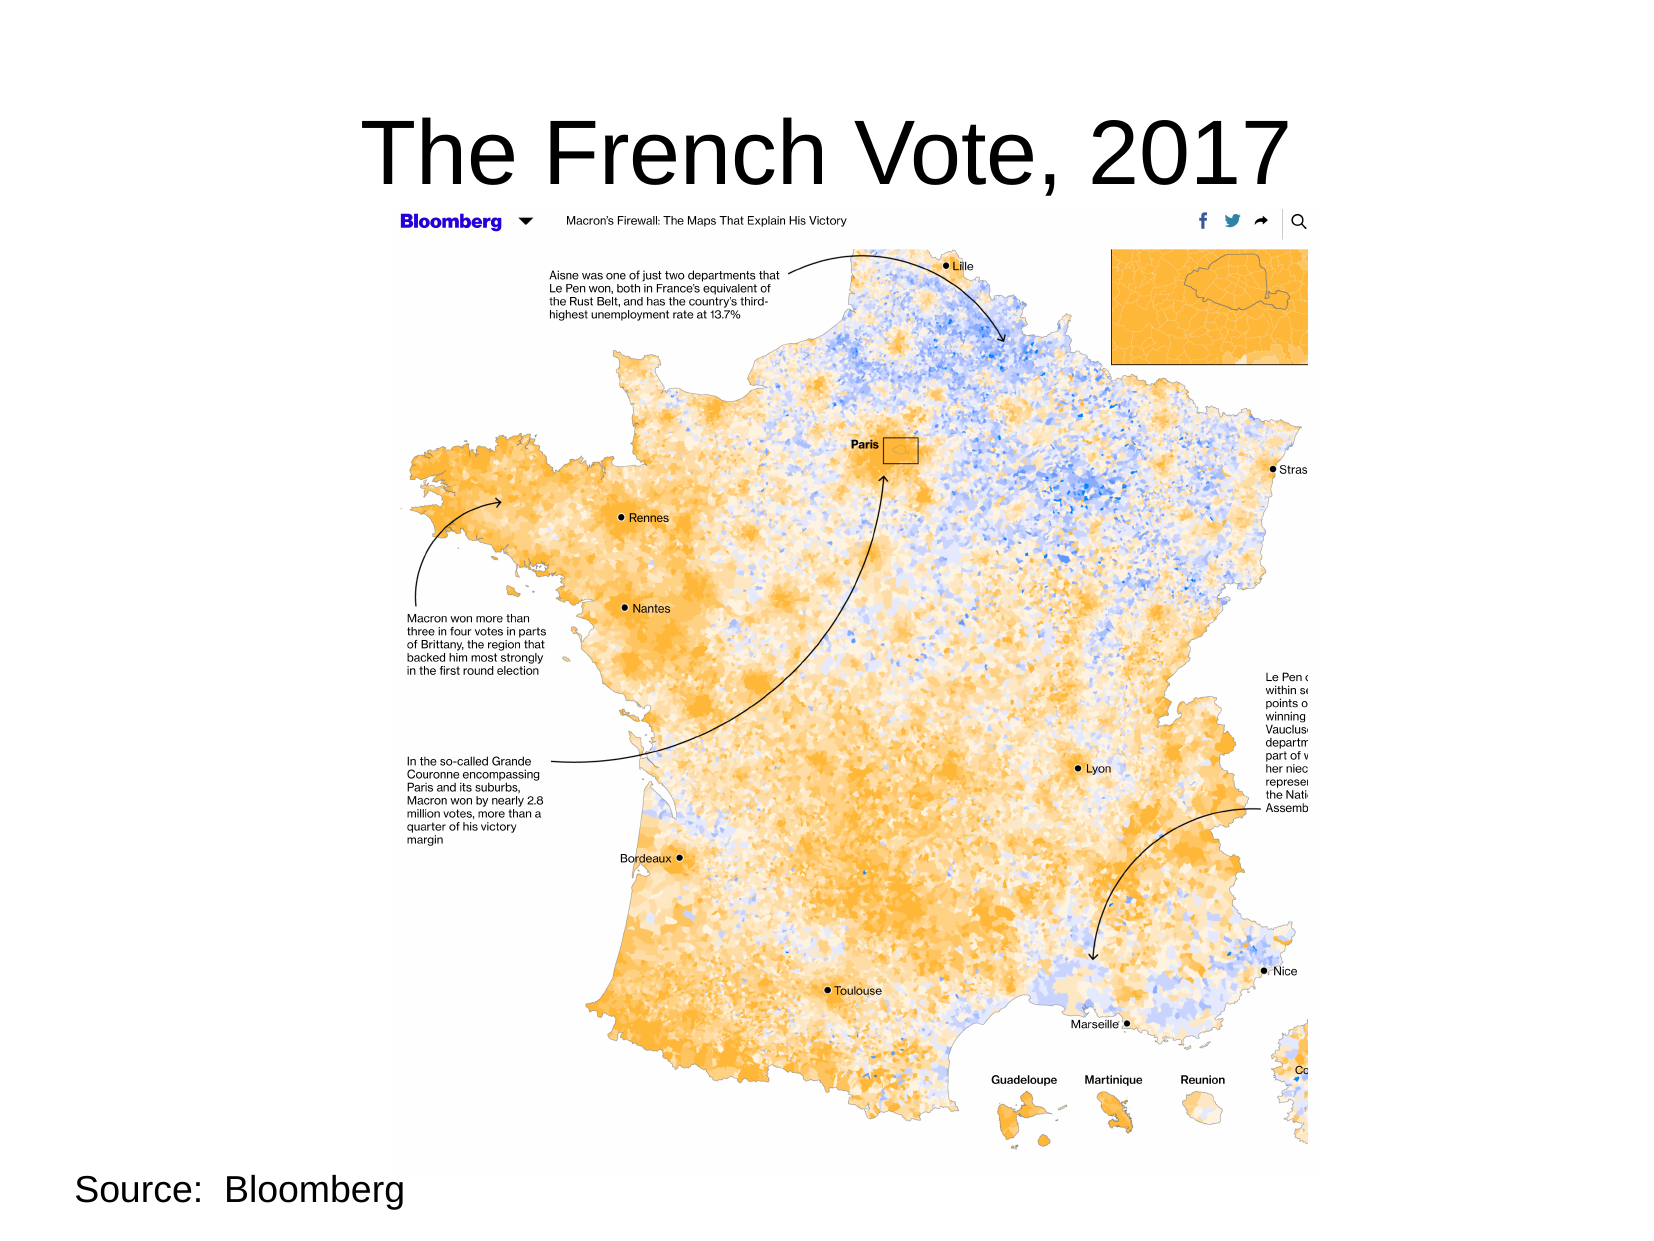

# The French Vote, 2017
Source: Bloomberg